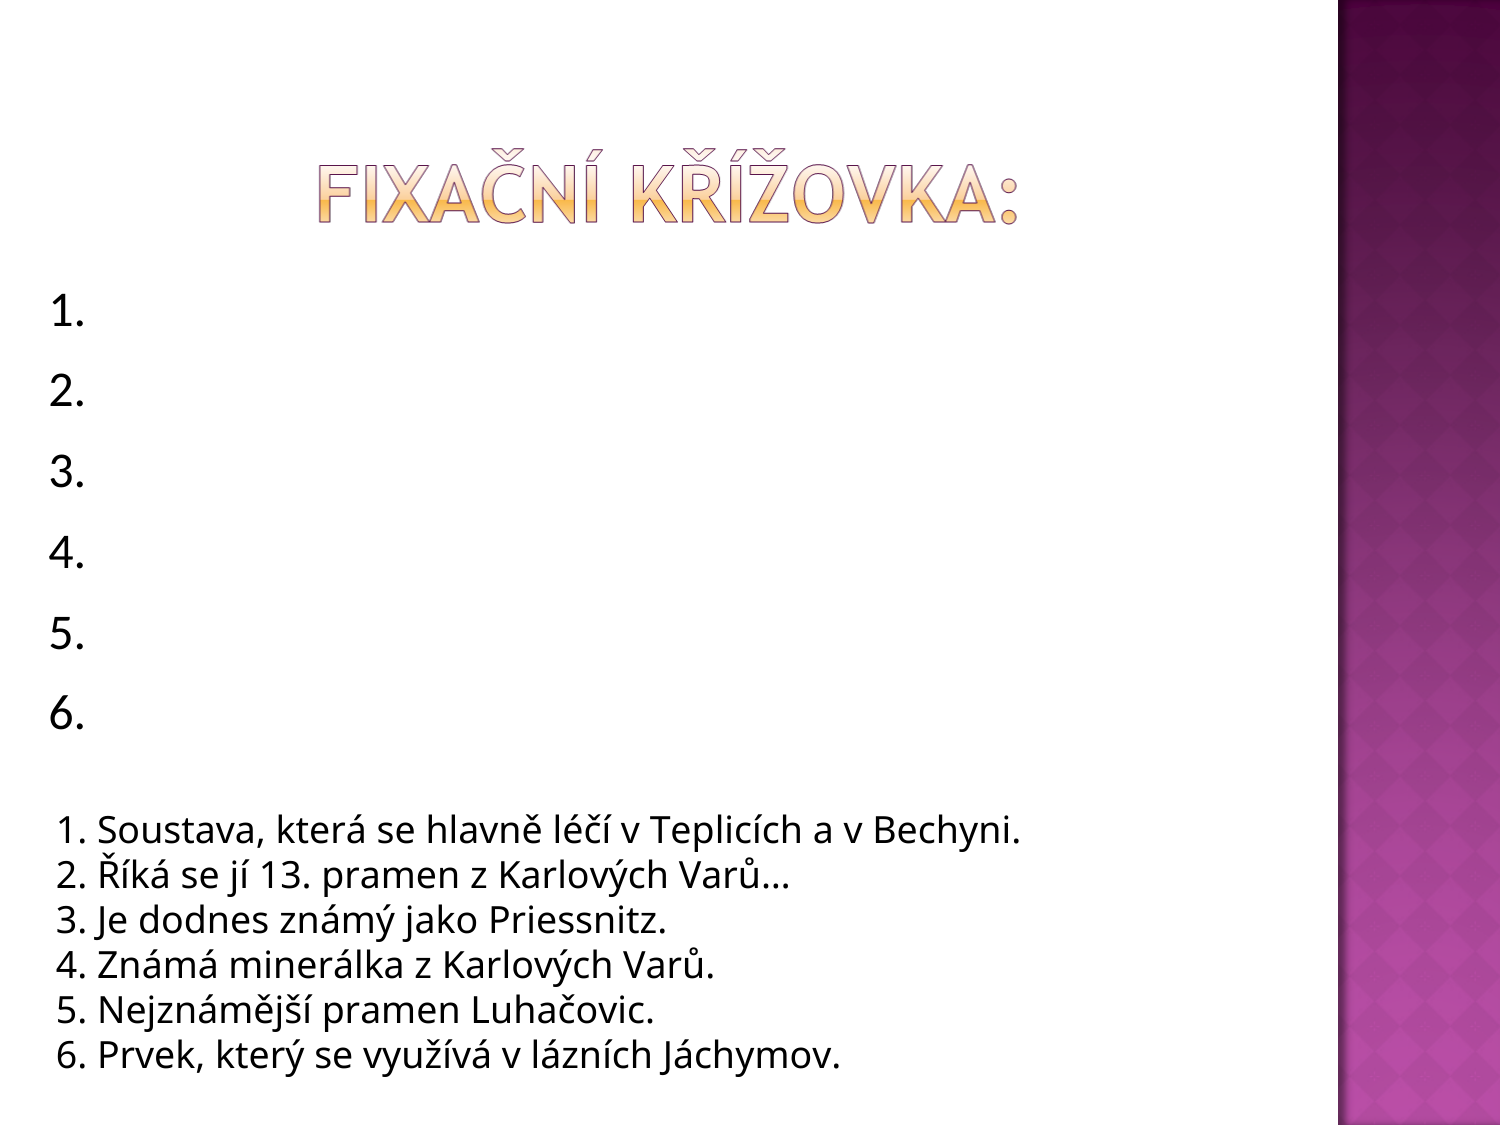

| 1. | | | | | | | | | | | | | |
| --- | --- | --- | --- | --- | --- | --- | --- | --- | --- | --- | --- | --- | --- |
| 2. | | | | | | | | | | | | | |
| 3. | | | | | | | | | | | | | |
| 4. | | | | | | | | | | | | | |
| 5. | | | | | | | | | | | | | |
| 6. | | | | | | | | | | | | | |
1. Soustava, která se hlavně léčí v Teplicích a v Bechyni.
2. Říká se jí 13. pramen z Karlových Varů…
3. Je dodnes známý jako Priessnitz.
4. Známá minerálka z Karlových Varů.
5. Nejznámější pramen Luhačovic.
6. Prvek, který se využívá v lázních Jáchymov.